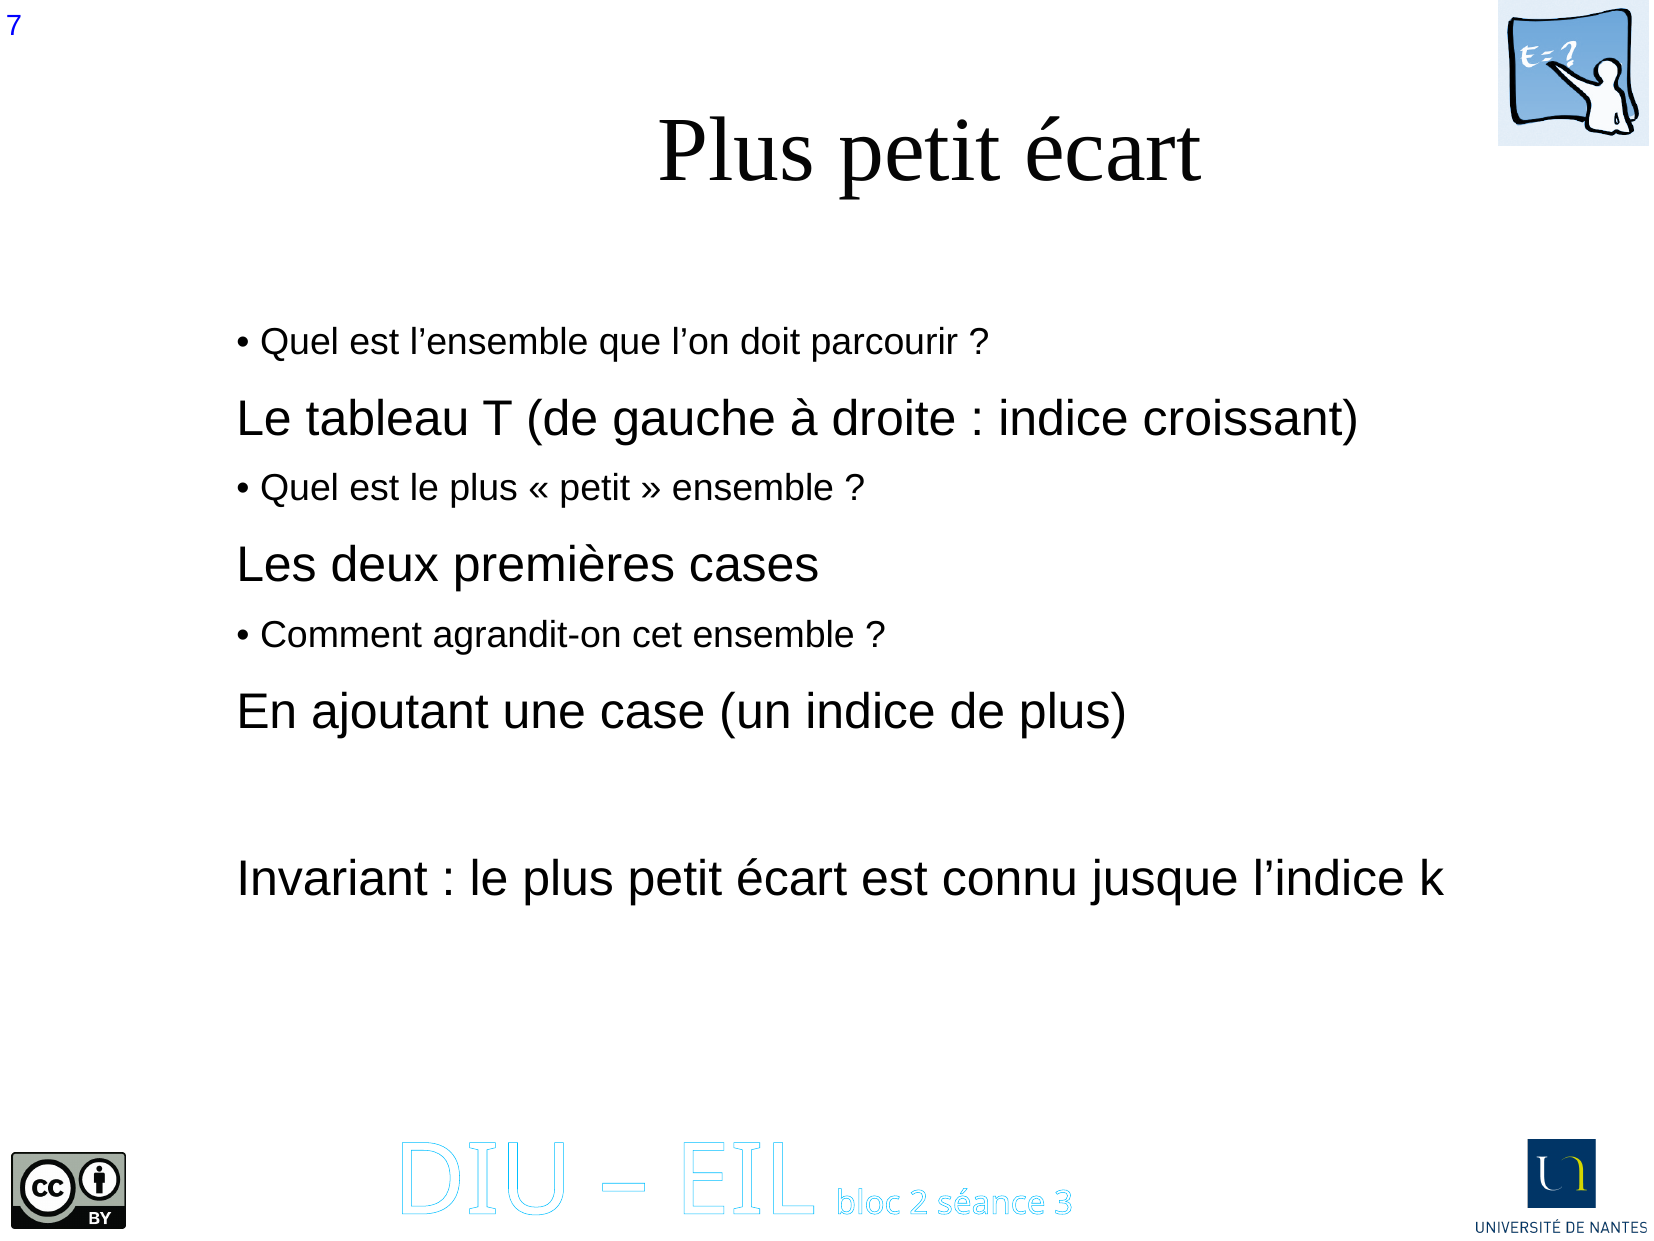

7
# Plus petit écart
• Quel est l’ensemble que l’on doit parcourir ?
Le tableau T (de gauche à droite : indice croissant)
• Quel est le plus « petit » ensemble ?
Les deux premières cases
• Comment agrandit-on cet ensemble ?
En ajoutant une case (un indice de plus)
Invariant : le plus petit écart est connu jusque l’indice k